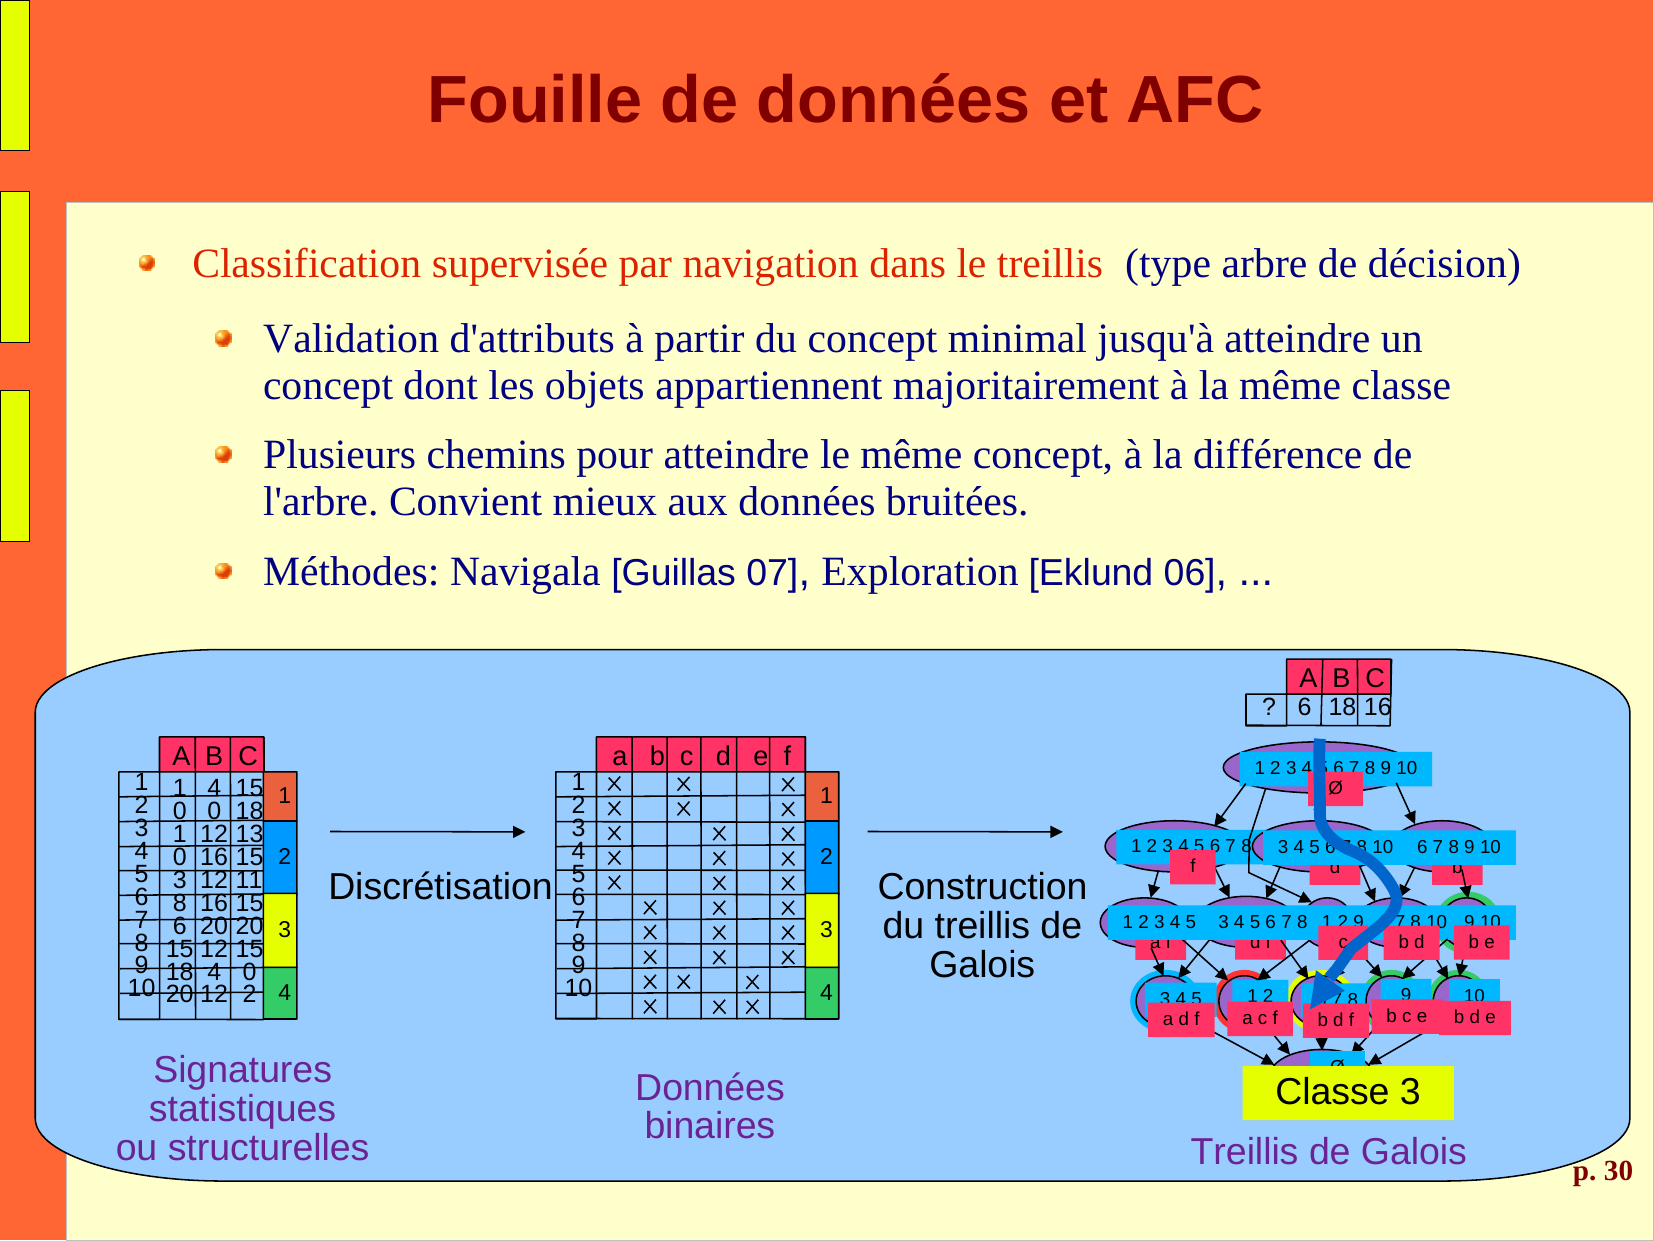

# Fouille de données et AFC
Classification supervisée par navigation dans le treillis (type arbre de décision)
Validation d'attributs à partir du concept minimal jusqu'à atteindre un concept dont les objets appartiennent majoritairement à la même classe
Plusieurs chemins pour atteindre le même concept, à la différence de l'arbre. Convient mieux aux données bruitées.
Méthodes: Navigala [Guillas 07], Exploration [Eklund 06], ...
A B C
 ?
 6
18
16
A B C
a b c d e f
1
2
3
4
5
6
7
8
9
10
1
2
3
4
1 2 3 4 5 6 7 8 9 10
 Ø
1 2 3 4 5 6 7 8
3 4 5 6 7 8 10
6 7 8 9 10
 f
 d
 b
1 2 3 4 5
3 4 5 6 7 8
1 2 9
6 7 8 10
9 10
d f
b e
a f
 c
b d
 9
10
1 2
3 4 5
6 7 8
b c e
b d e
a c f
a d f
b d f
 Ø
a b c d e f
1
2
3
4
5
6
7
8
9
10
1
0
1
0
3
8
6
15
18
20
4
0
12
16
12
16
20
12
4
12
15
18
13
15
11
15
20
15
0
2
1
2
Discrétisation
Construction
du treillis de
Galois
3
4
Signatures
statistiques
ou structurelles
Données
binaires
Classe 3
Treillis de Galois